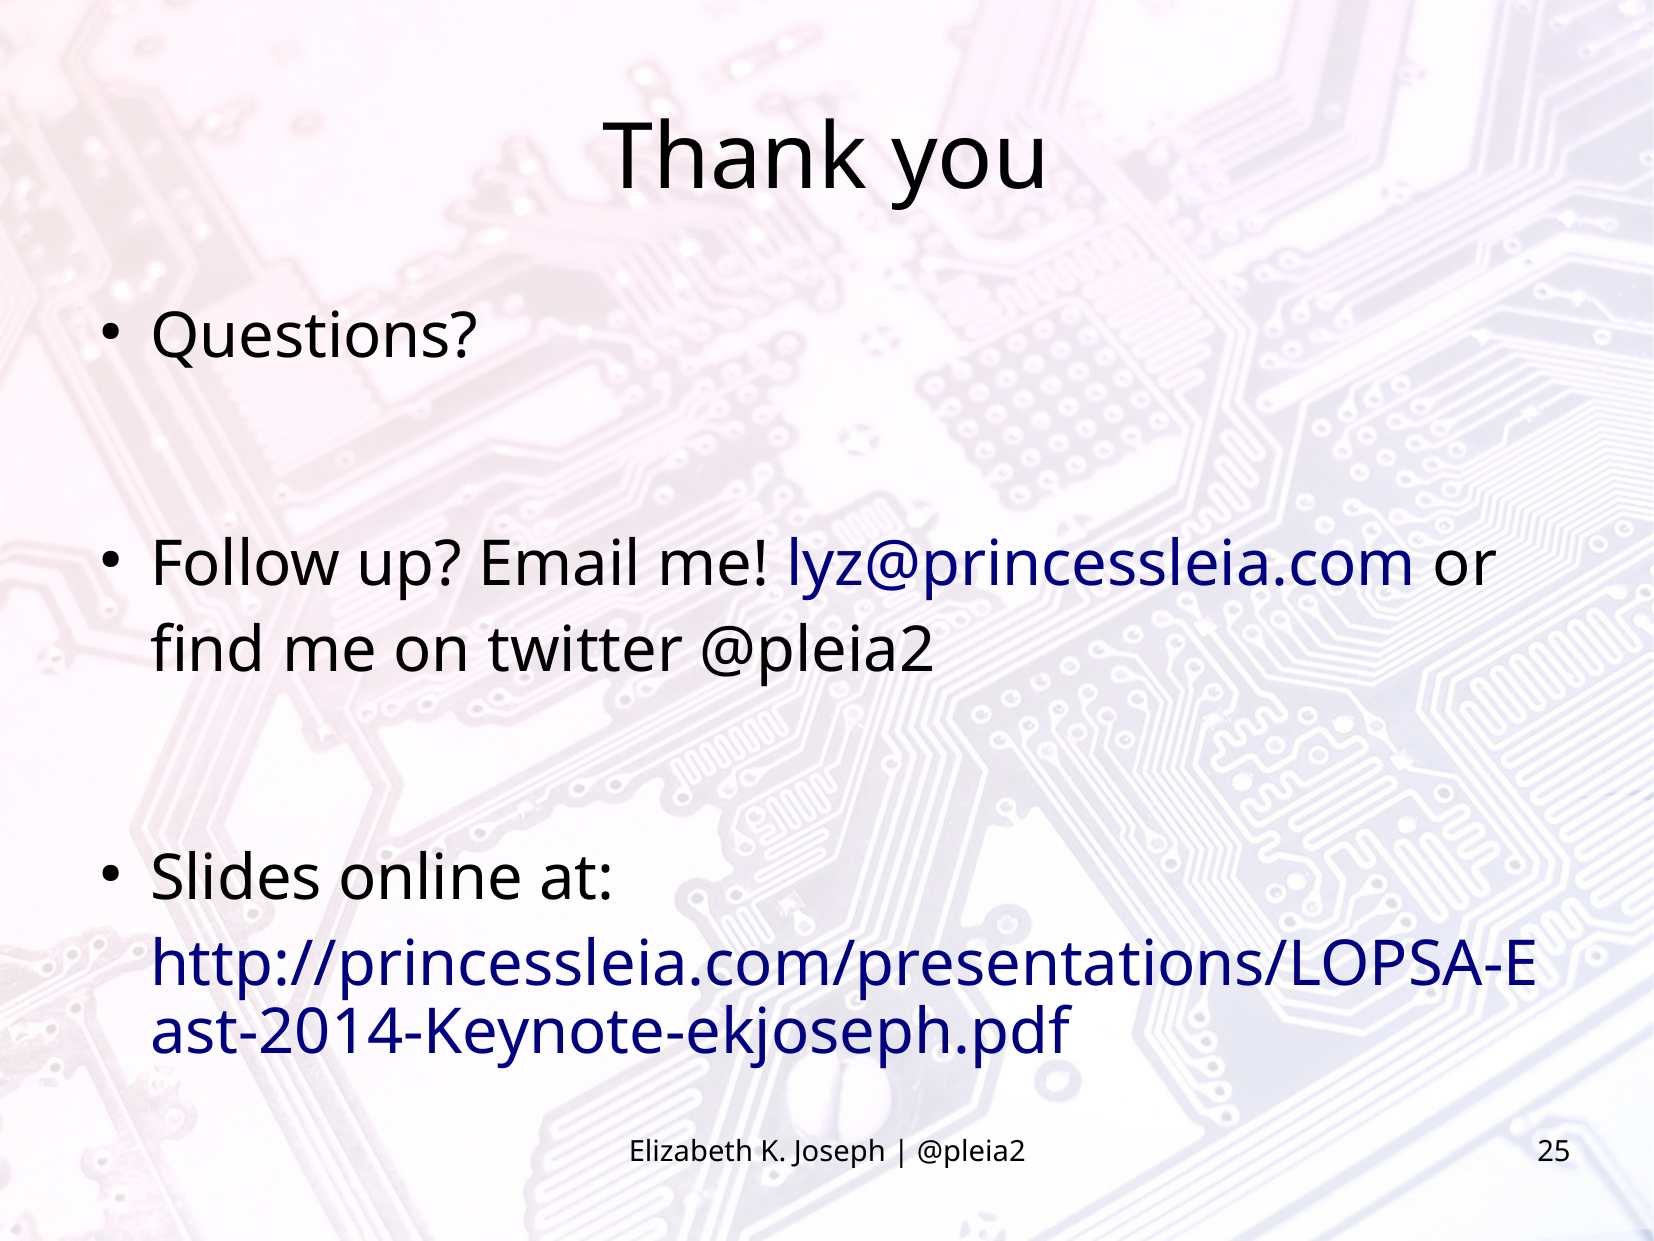

# Thank you
Questions?
Follow up? Email me! lyz@princessleia.com or find me on twitter @pleia2
Slides online at: http://princessleia.com/presentations/LOPSA-East-2014-Keynote-ekjoseph.pdf
Elizabeth K. Joseph | @pleia2
25